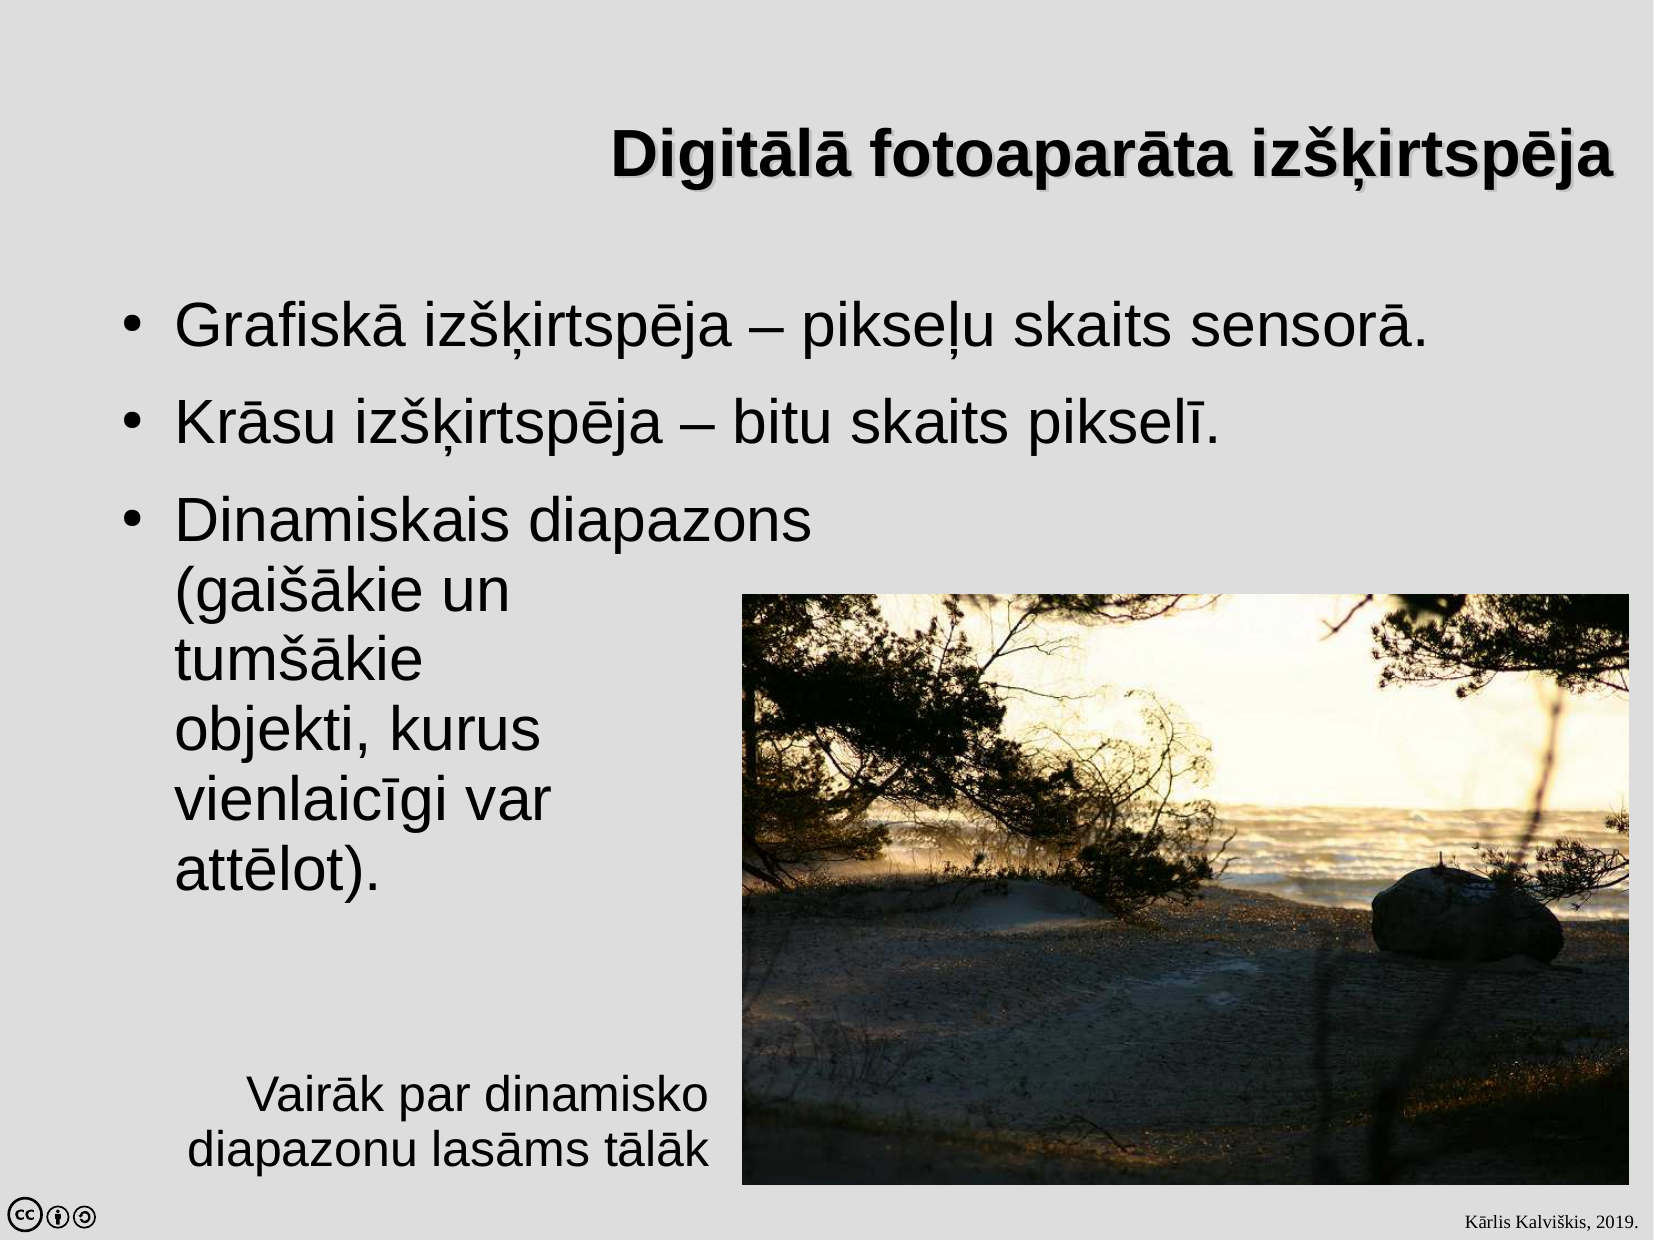

# Digitālā fotoaparāta izšķirtspēja
Grafiskā izšķirtspēja – pikseļu skaits sensorā.
Krāsu izšķirtspēja – bitu skaits pikselī.
Dinamiskais diapazons
(gaišākie un
tumšākie
objekti, kurus
vienlaicīgi var
attēlot).
Vairāk par dinamisko diapazonu lasāms tālāk